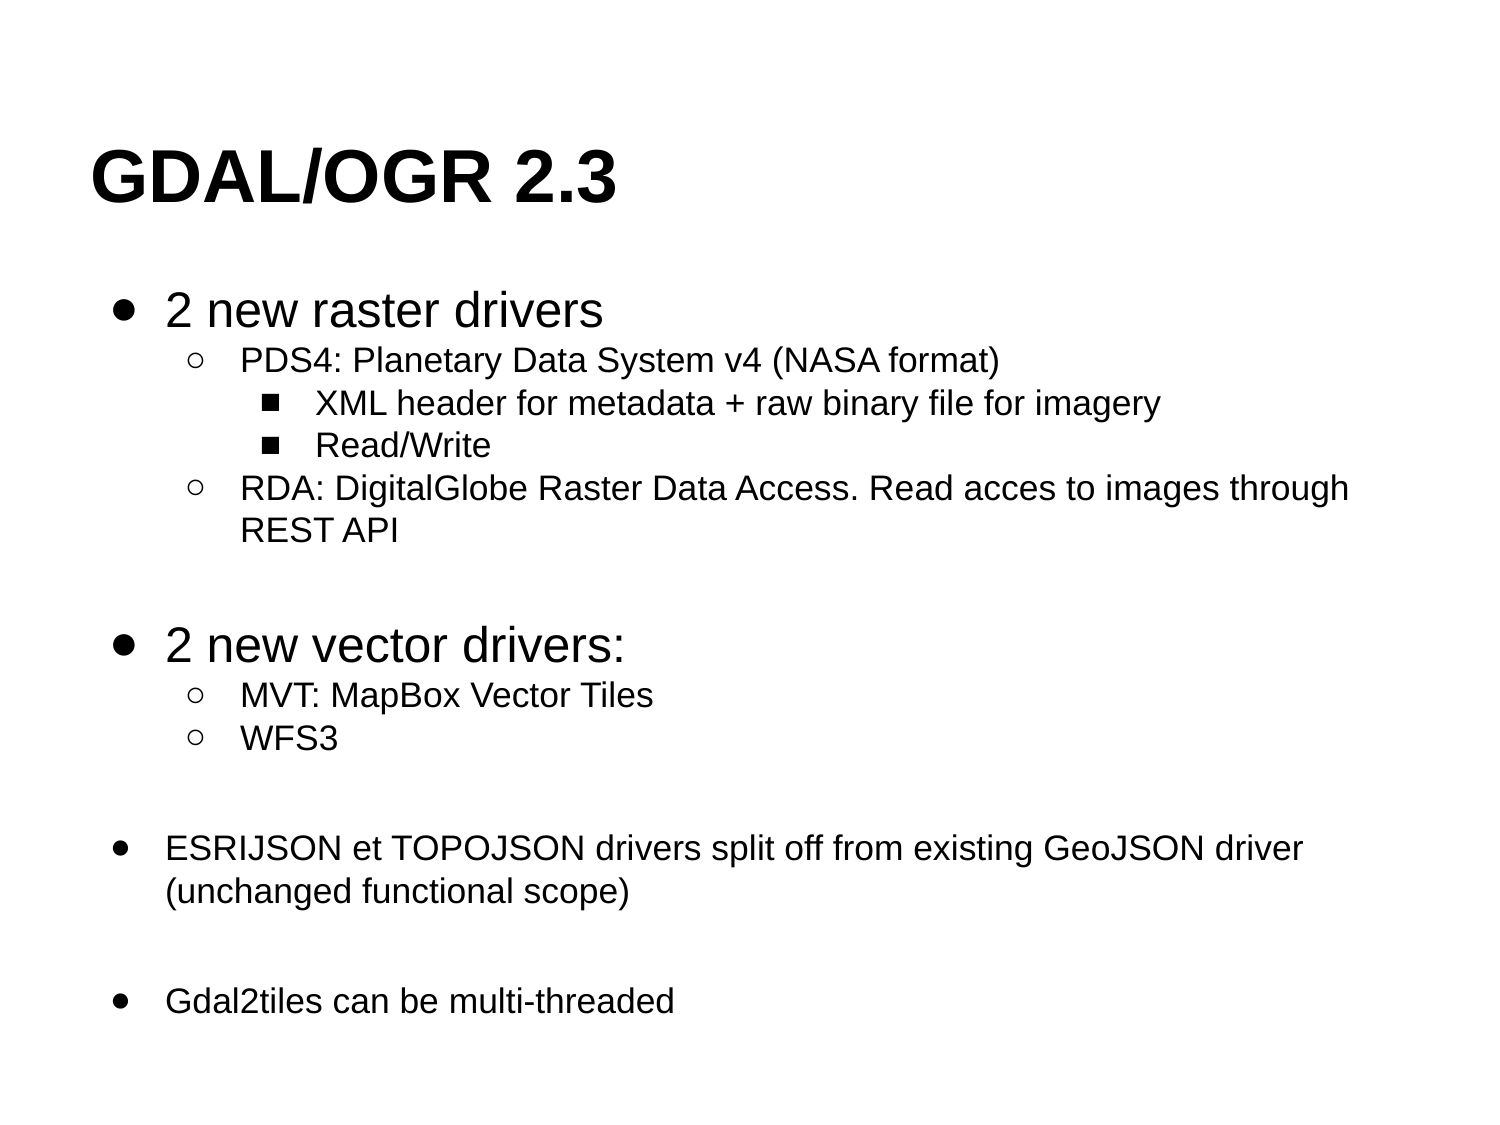

# GDAL/OGR 2.3
2 new raster drivers
PDS4: Planetary Data System v4 (NASA format)
XML header for metadata + raw binary file for imagery
Read/Write
RDA: DigitalGlobe Raster Data Access. Read acces to images through REST API
2 new vector drivers:
MVT: MapBox Vector Tiles
WFS3
ESRIJSON et TOPOJSON drivers split off from existing GeoJSON driver (unchanged functional scope)
Gdal2tiles can be multi-threaded